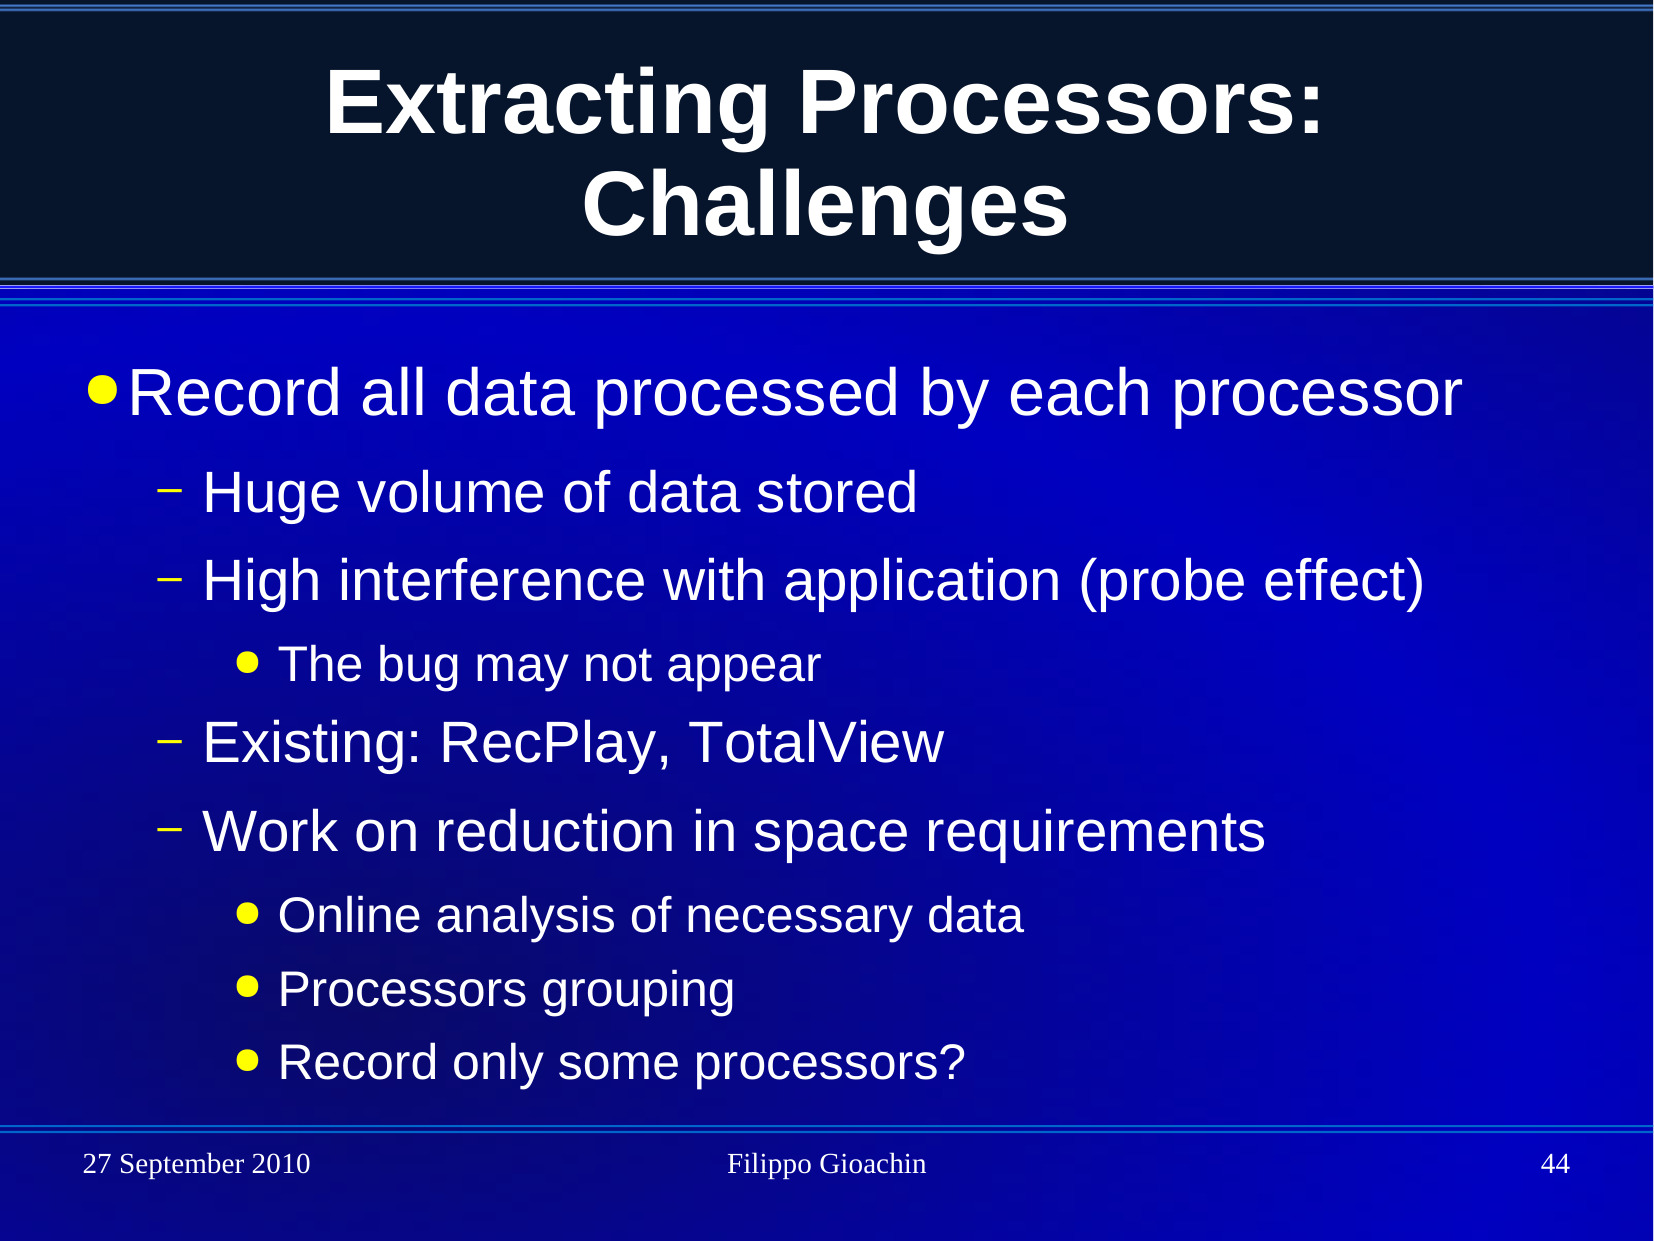

# Extracting Processors: Challenges
Record all data processed by each processor
Huge volume of data stored
High interference with application (probe effect)
The bug may not appear
Existing: RecPlay, TotalView
Work on reduction in space requirements
Online analysis of necessary data
Processors grouping
Record only some processors?
27 September 2010
Filippo Gioachin
44